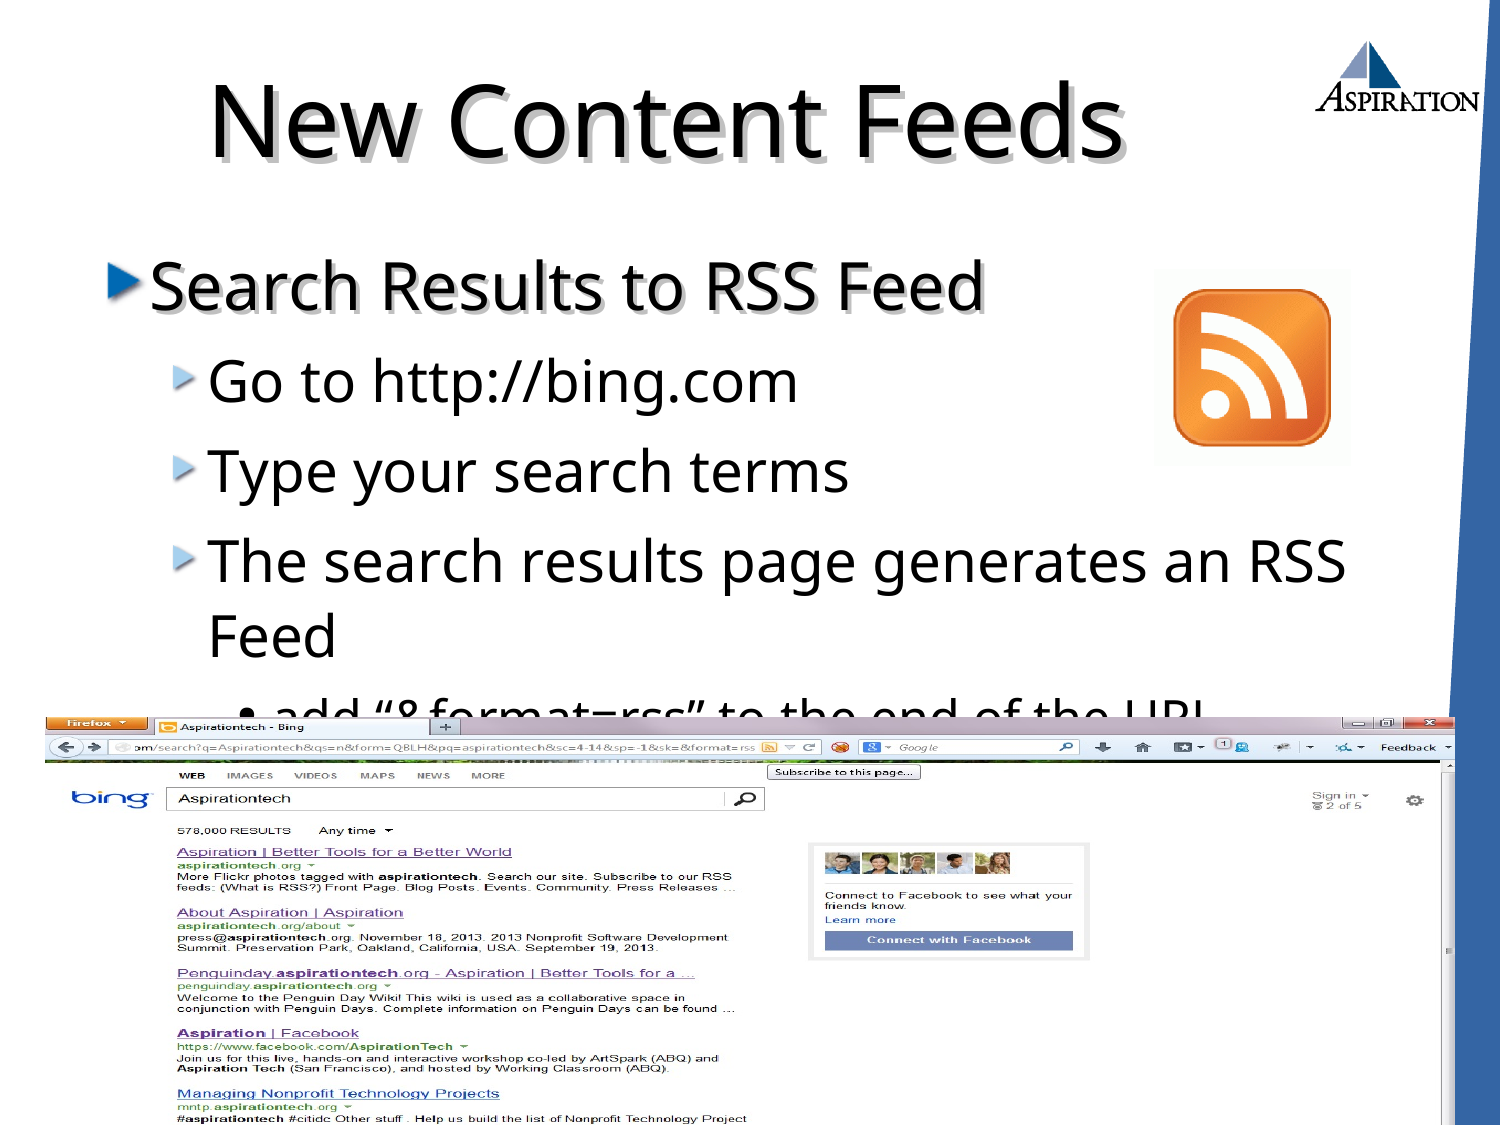

# New Content Feeds
Search Results to RSS Feed
Go to http://bing.com
Type your search terms
The search results page generates an RSS Feed
add “&format=rss” to the end of the URL